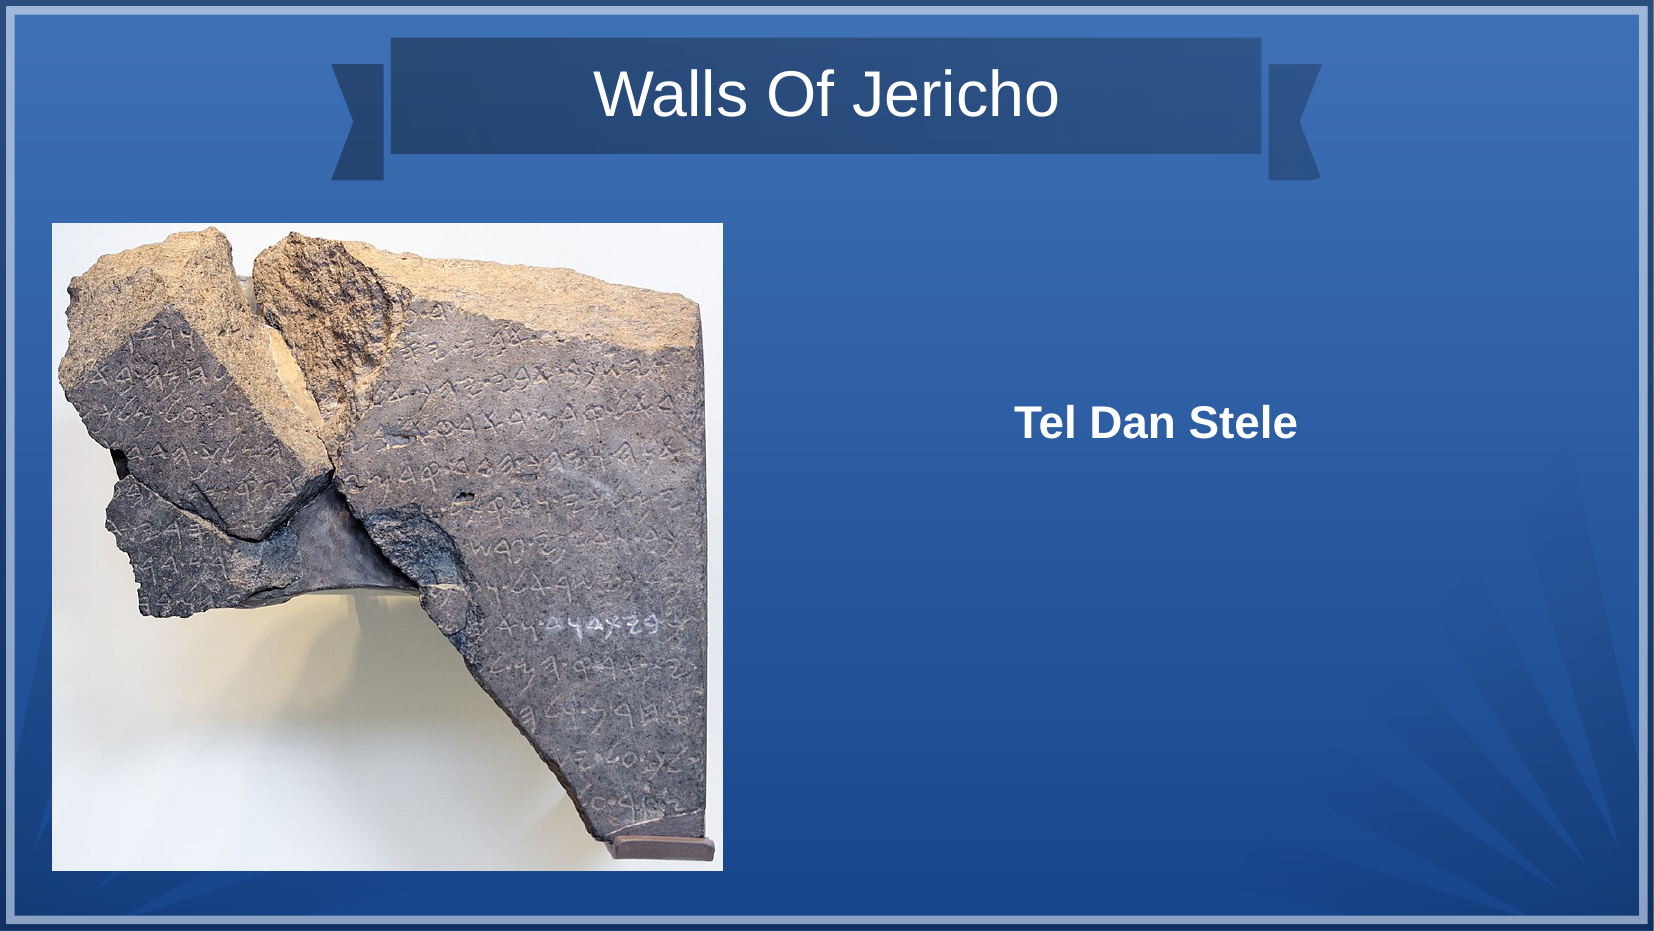

# Walls Of Jericho
Tel Dan Stele